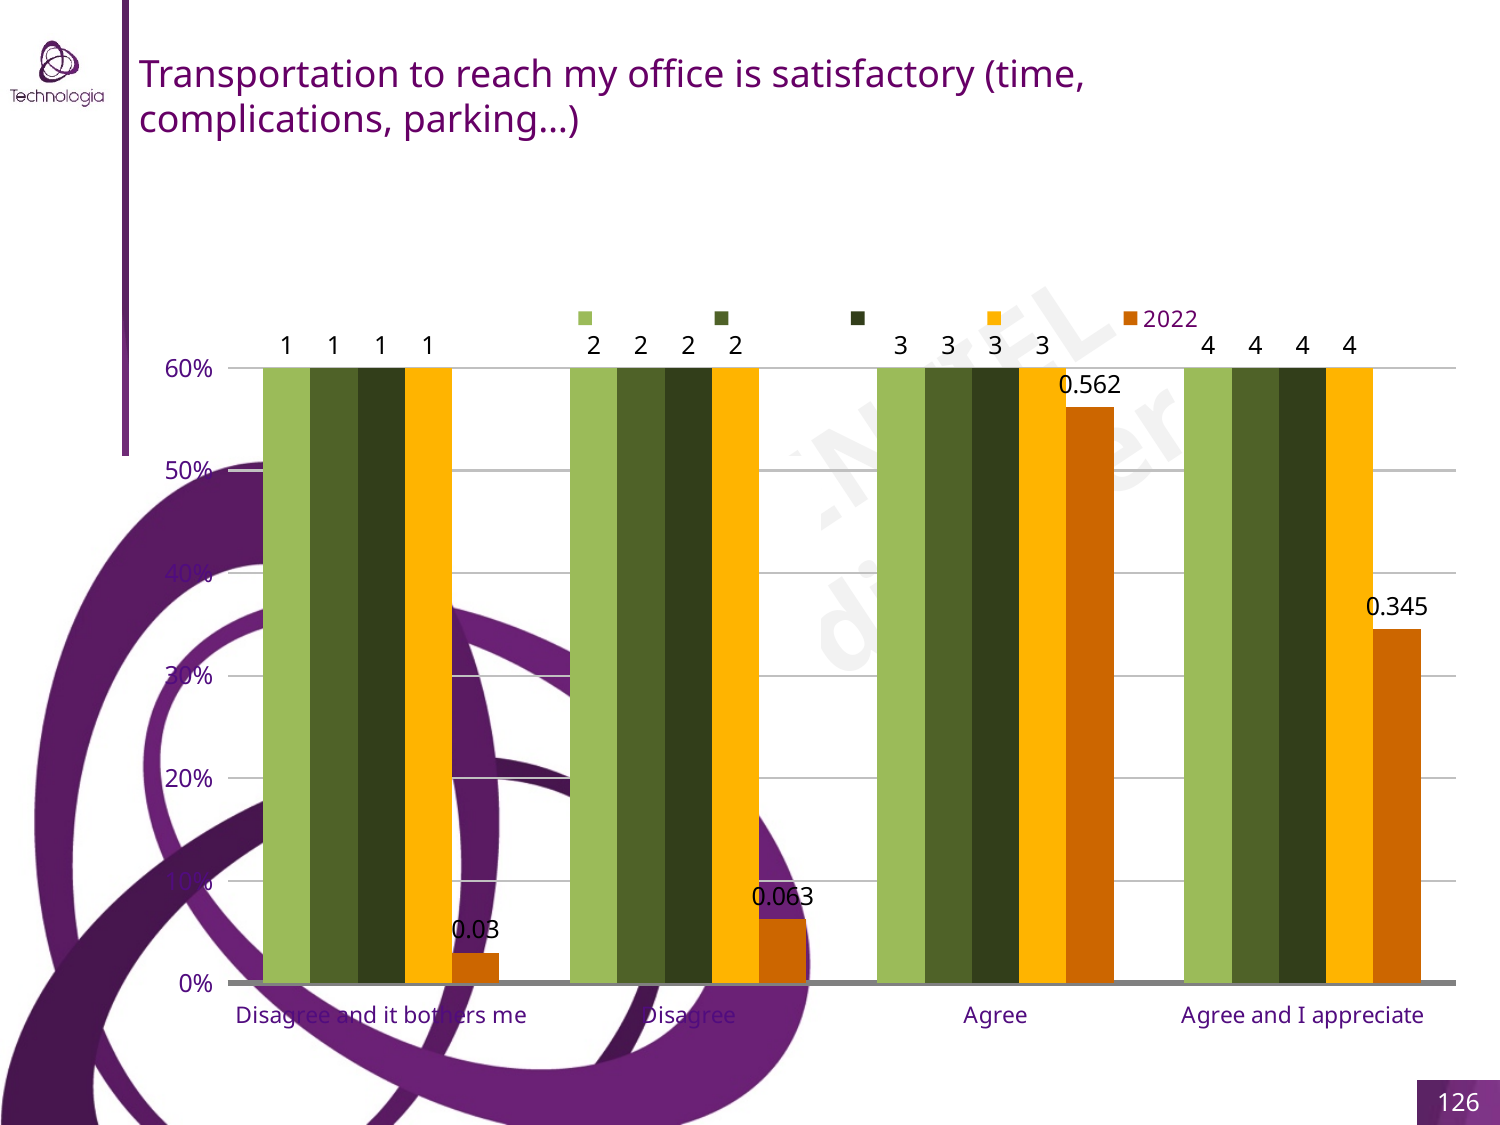

# Transportation to reach my office is satisfactory (time, complications, parking…)
[unsupported chart]